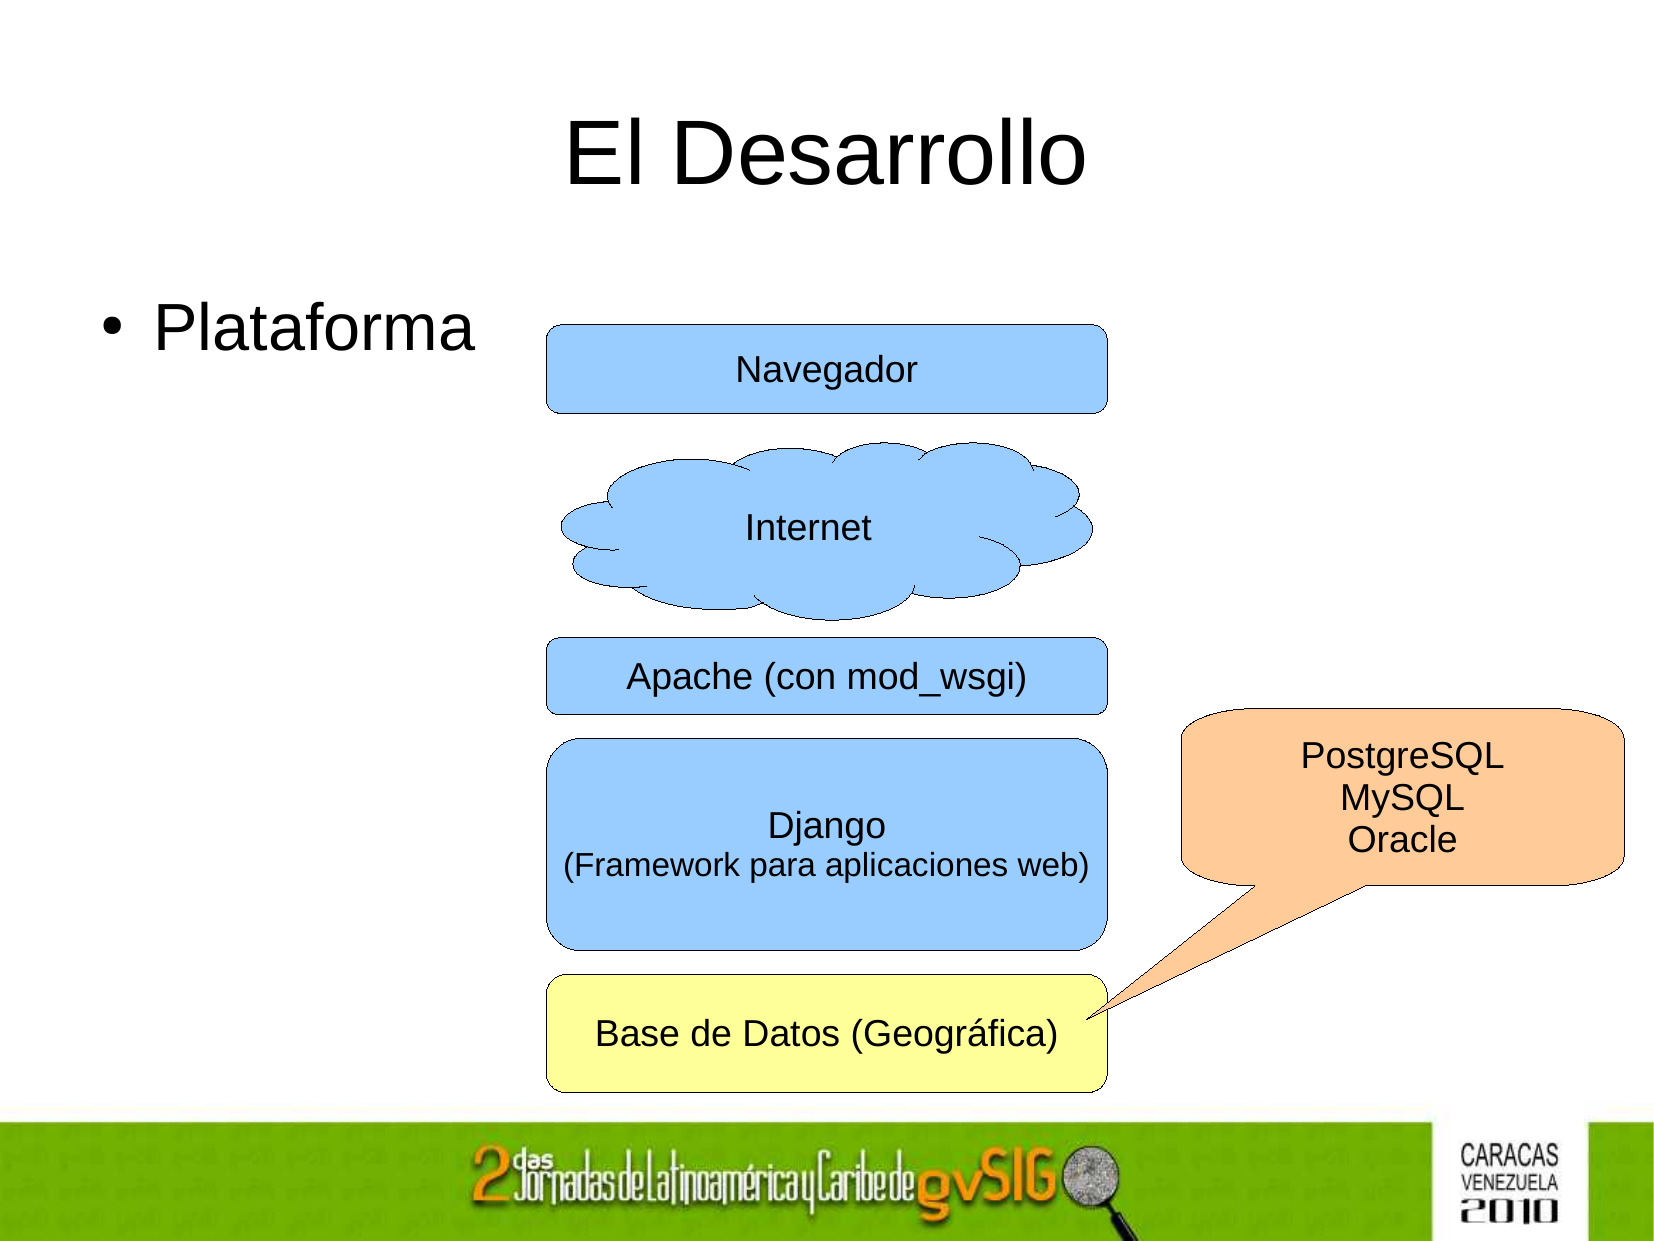

# El Desarrollo
Plataforma
Navegador
Internet
Apache (con mod_wsgi)
PostgreSQL
MySQL
Oracle
Django
(Framework para aplicaciones web)
Base de Datos (Geográfica)